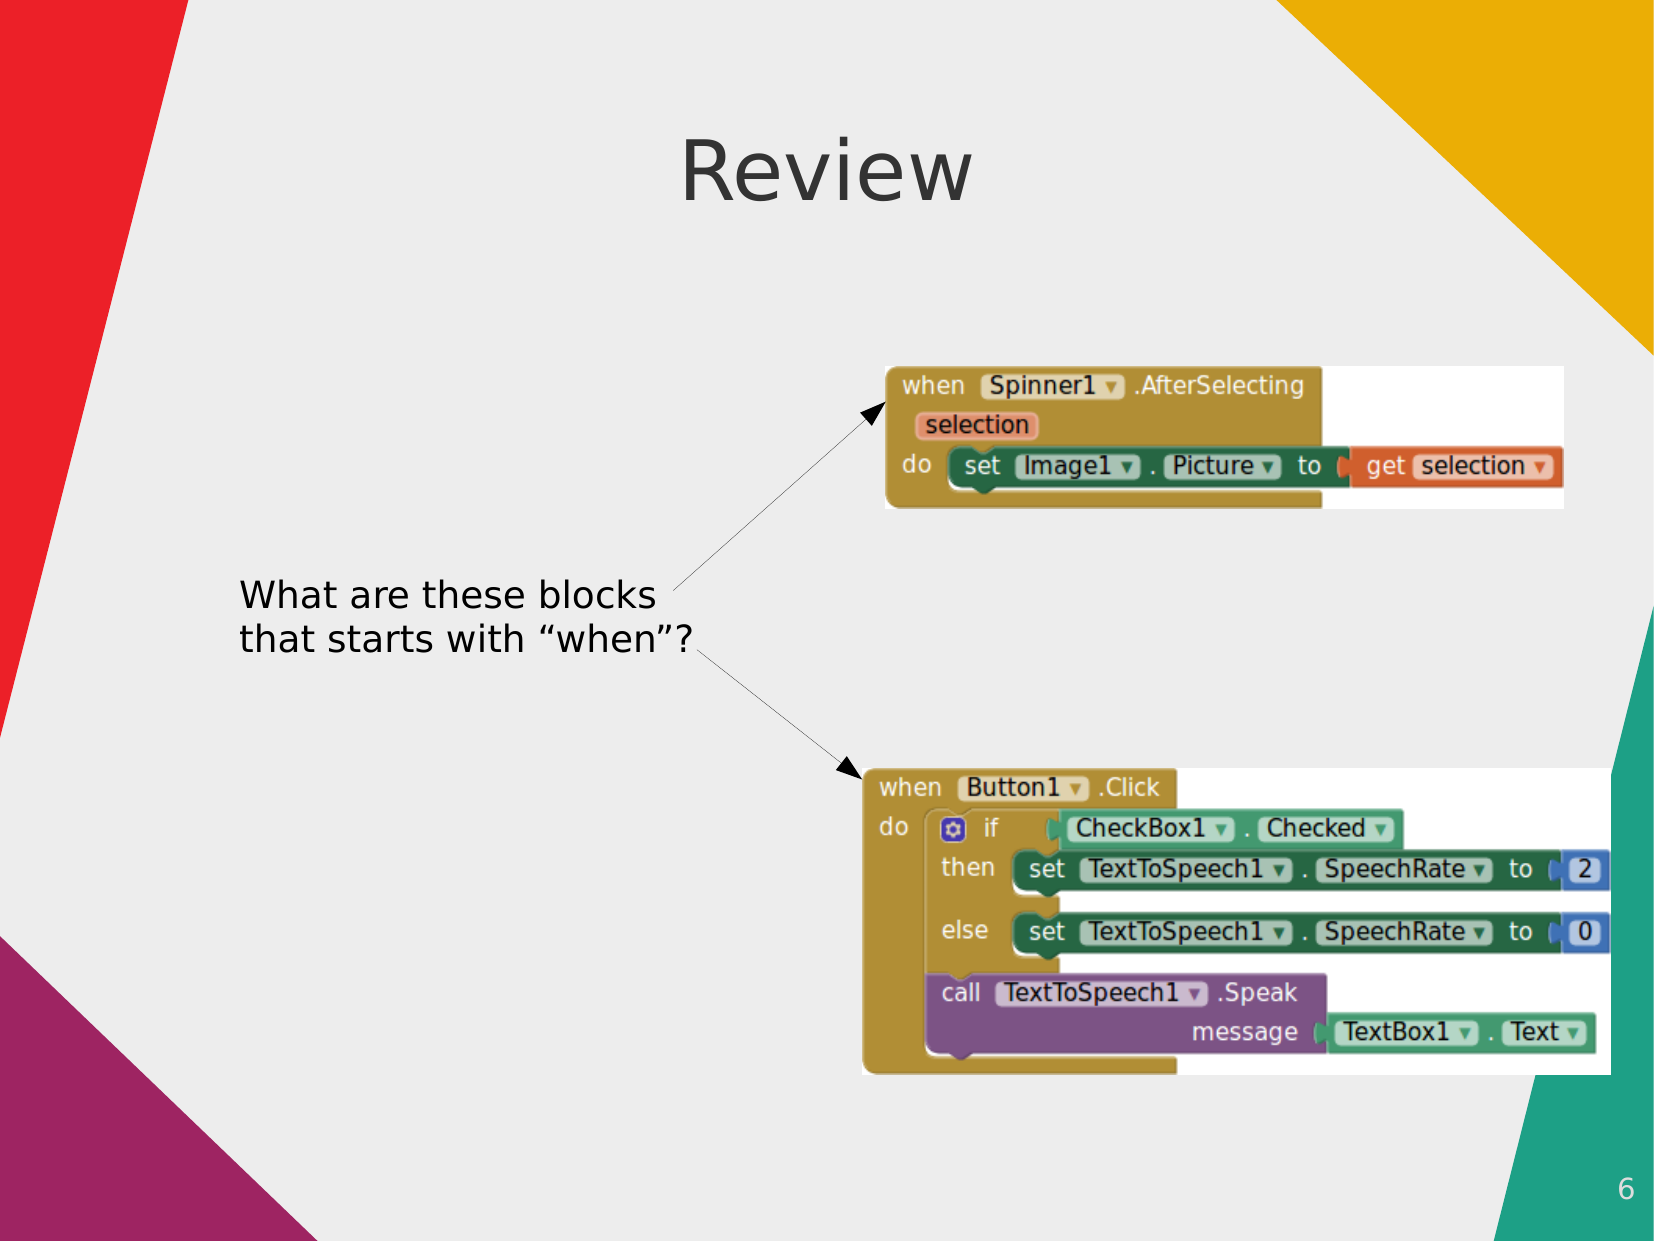

# Review
What are these blocks that starts with “when”?
6